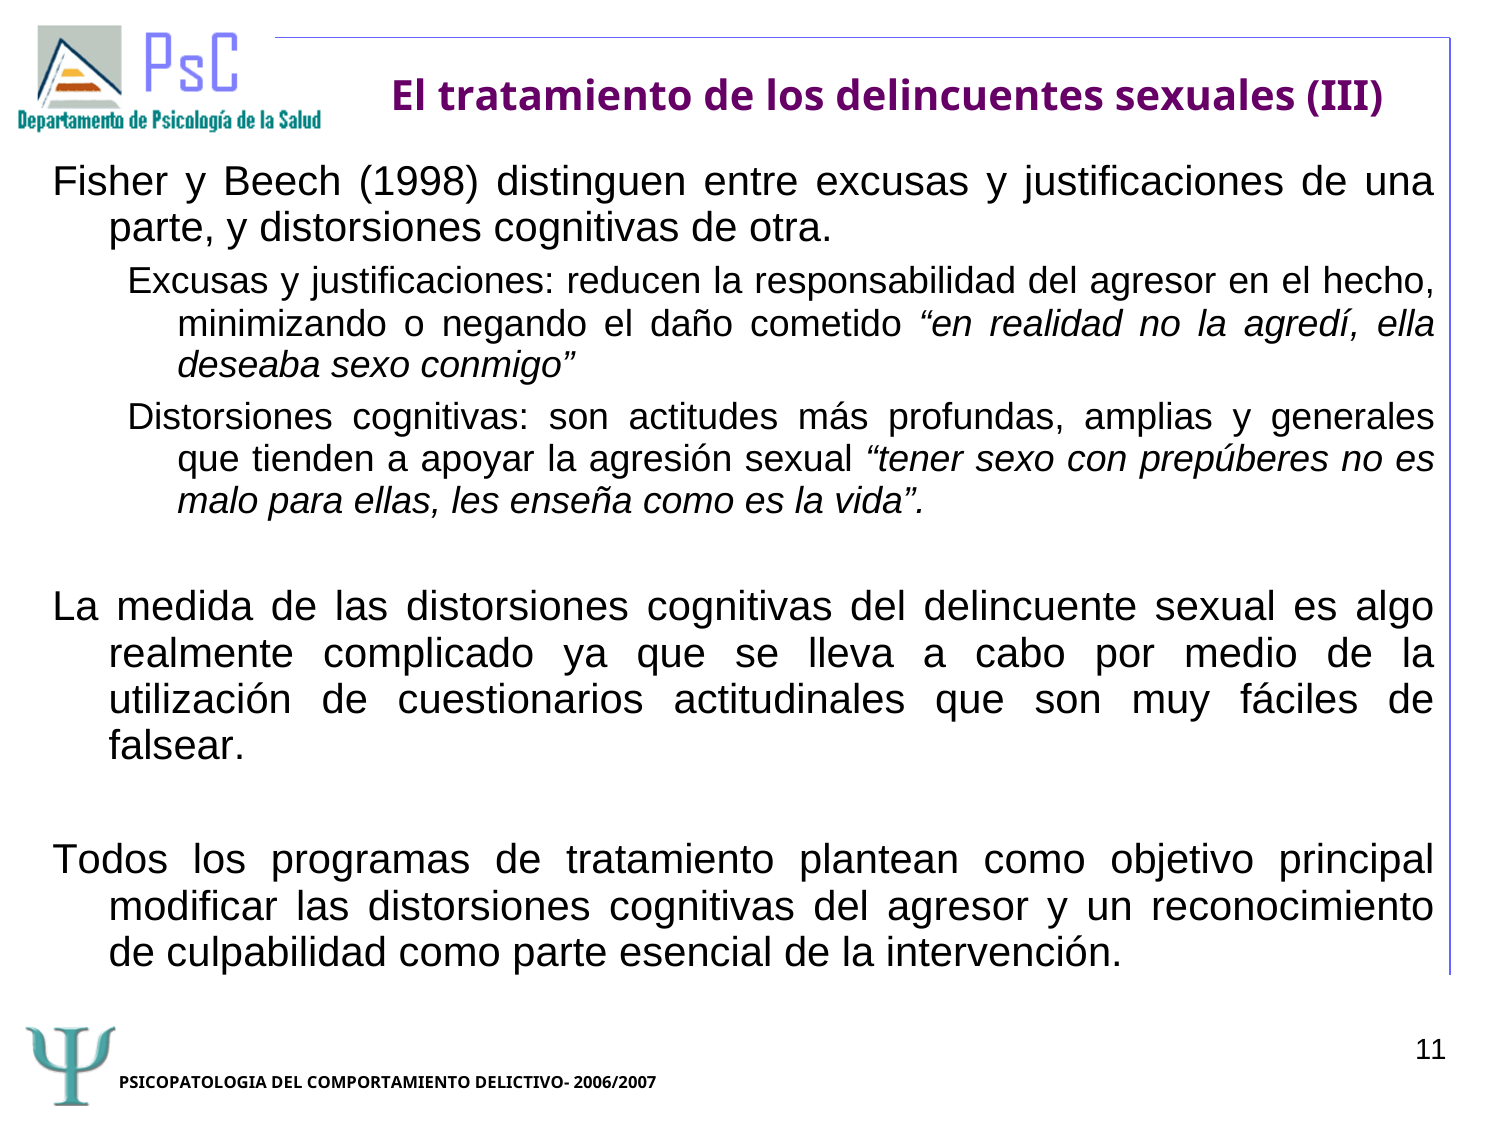

# El tratamiento de los delincuentes sexuales (III)
Fisher y Beech (1998) distinguen entre excusas y justificaciones de una parte, y distorsiones cognitivas de otra.
Excusas y justificaciones: reducen la responsabilidad del agresor en el hecho, minimizando o negando el daño cometido “en realidad no la agredí, ella deseaba sexo conmigo”
Distorsiones cognitivas: son actitudes más profundas, amplias y generales que tienden a apoyar la agresión sexual “tener sexo con prepúberes no es malo para ellas, les enseña como es la vida”.
La medida de las distorsiones cognitivas del delincuente sexual es algo realmente complicado ya que se lleva a cabo por medio de la utilización de cuestionarios actitudinales que son muy fáciles de falsear.
Todos los programas de tratamiento plantean como objetivo principal modificar las distorsiones cognitivas del agresor y un reconocimiento de culpabilidad como parte esencial de la intervención.
11